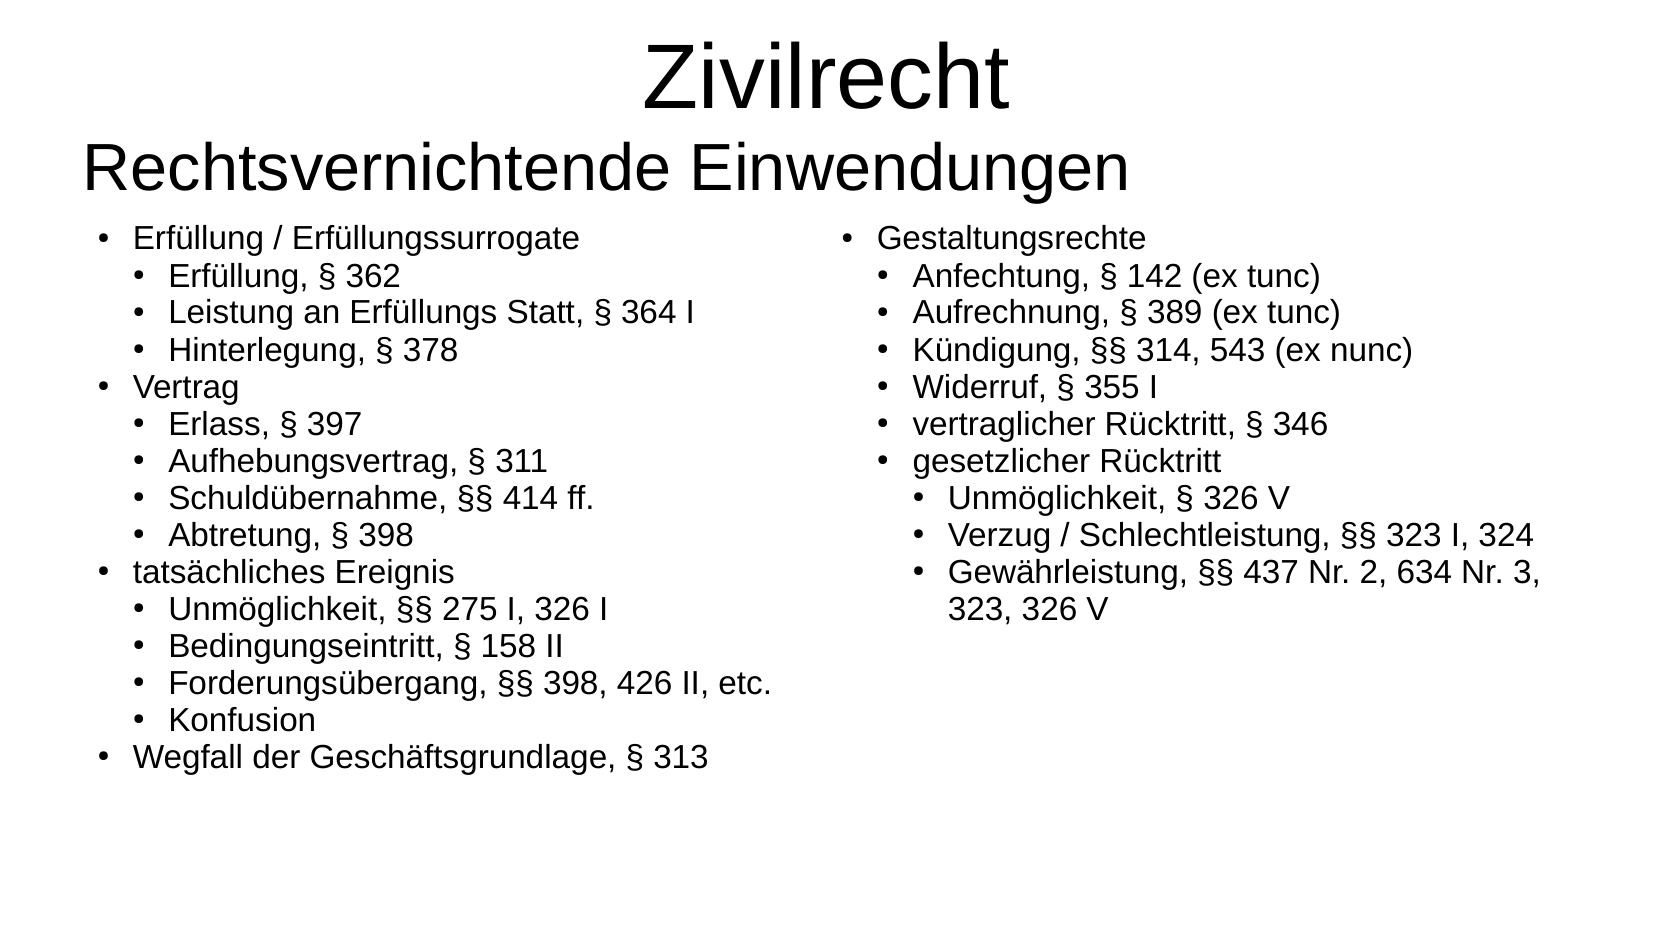

# Zivilrecht
Rechtsvernichtende Einwendungen
Erfüllung / Erfüllungssurrogate
Erfüllung, § 362
Leistung an Erfüllungs Statt, § 364 I
Hinterlegung, § 378
Vertrag
Erlass, § 397
Aufhebungsvertrag, § 311
Schuldübernahme, §§ 414 ff.
Abtretung, § 398
tatsächliches Ereignis
Unmöglichkeit, §§ 275 I, 326 I
Bedingungseintritt, § 158 II
Forderungsübergang, §§ 398, 426 II, etc.
Konfusion
Wegfall der Geschäftsgrundlage, § 313
Gestaltungsrechte
Anfechtung, § 142 (ex tunc)
Aufrechnung, § 389 (ex tunc)
Kündigung, §§ 314, 543 (ex nunc)
Widerruf, § 355 I
vertraglicher Rücktritt, § 346
gesetzlicher Rücktritt
Unmöglichkeit, § 326 V
Verzug / Schlechtleistung, §§ 323 I, 324
Gewährleistung, §§ 437 Nr. 2, 634 Nr. 3, 323, 326 V